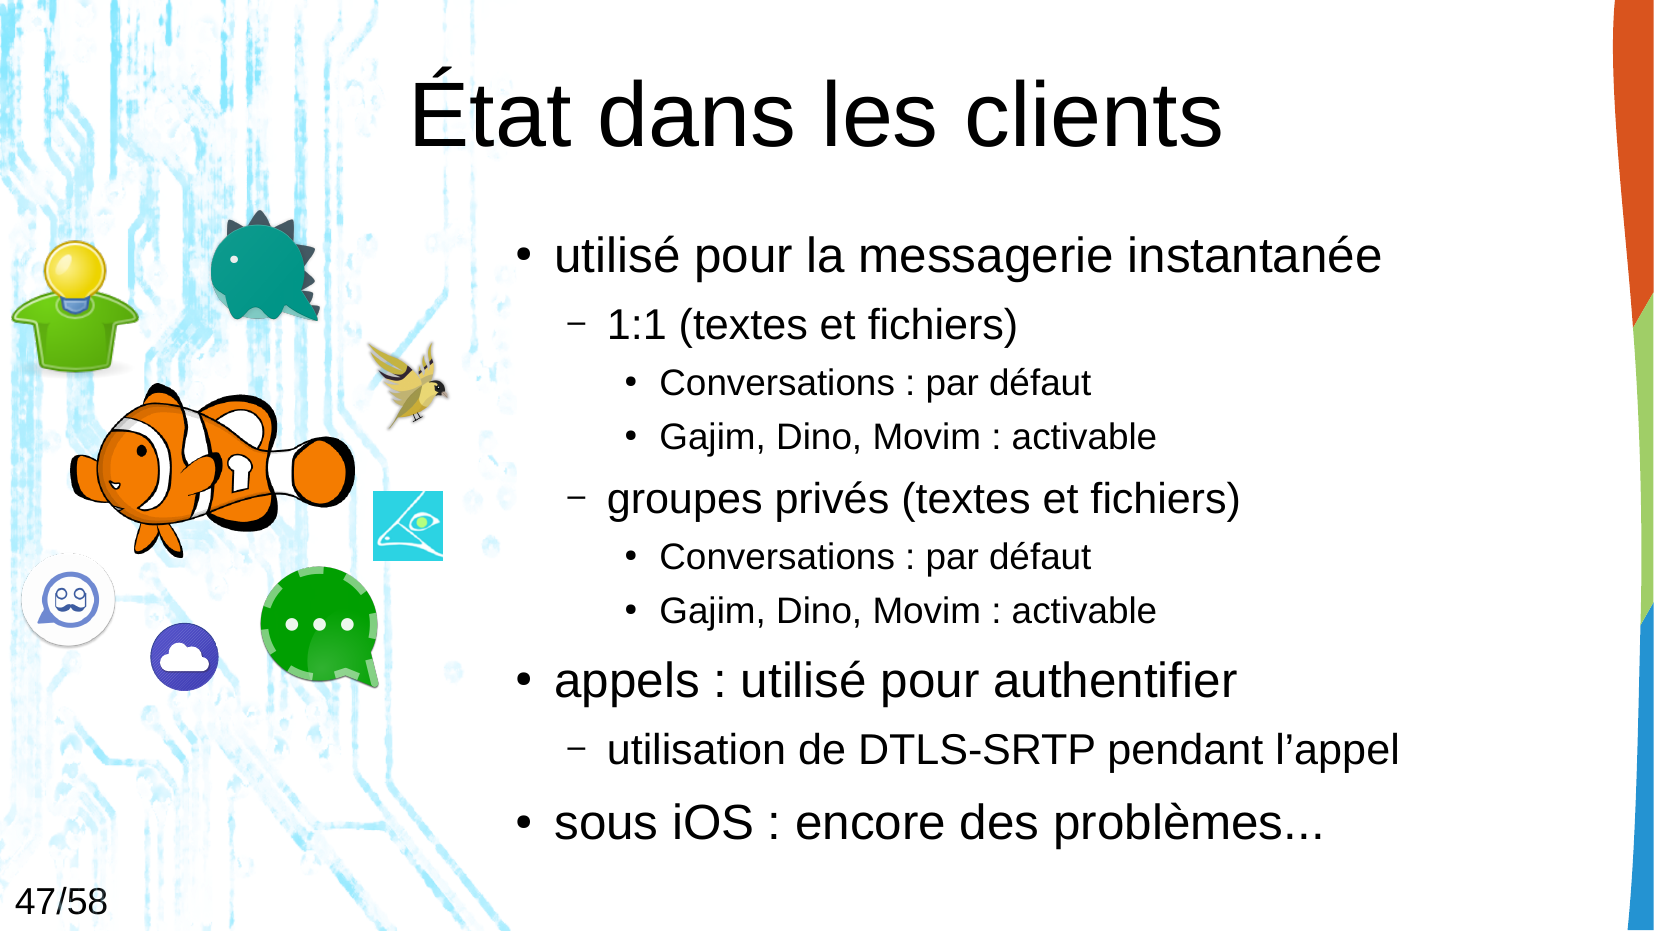

# État dans les clients
utilisé pour la messagerie instantanée
1:1 (textes et fichiers)
Conversations : par défaut
Gajim, Dino, Movim : activable
groupes privés (textes et fichiers)
Conversations : par défaut
Gajim, Dino, Movim : activable
appels : utilisé pour authentifier
utilisation de DTLS-SRTP pendant l’appel
sous iOS : encore des problèmes...